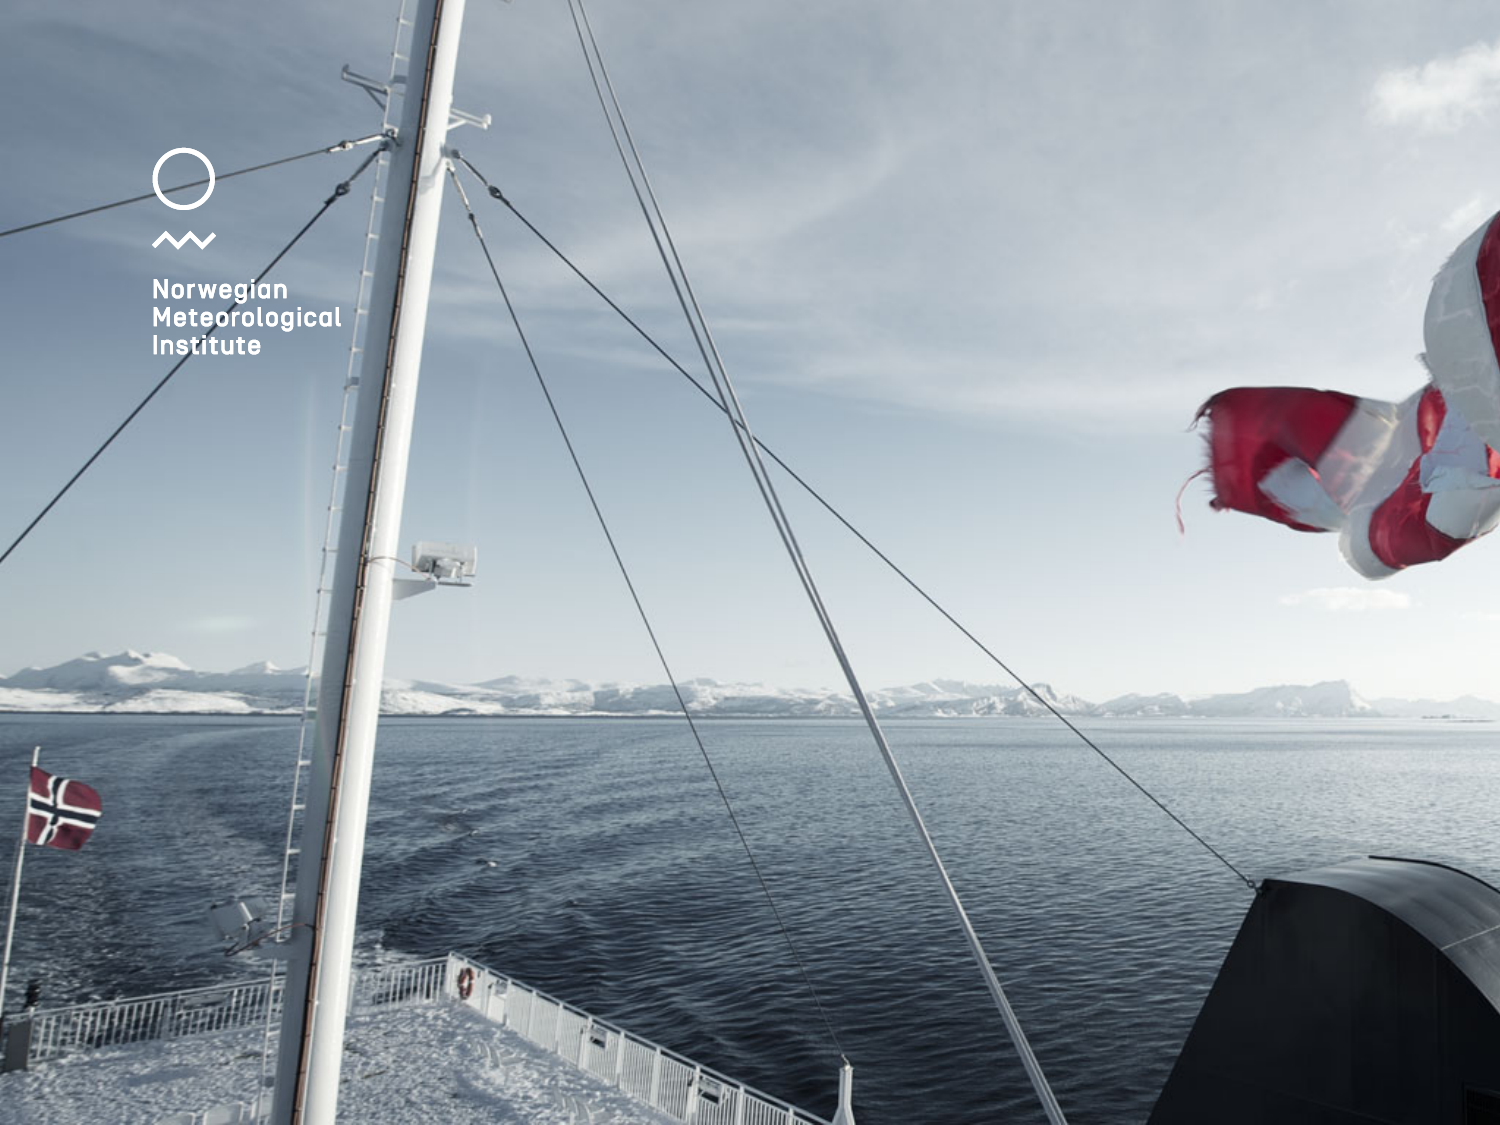

Utskifting av bakgrunnsbilde:
Høyreklikk på lysbildet og velg «Slide» -> «Set Background Picture for Slide...»
Velg ønsket bilde og klikk «Open»